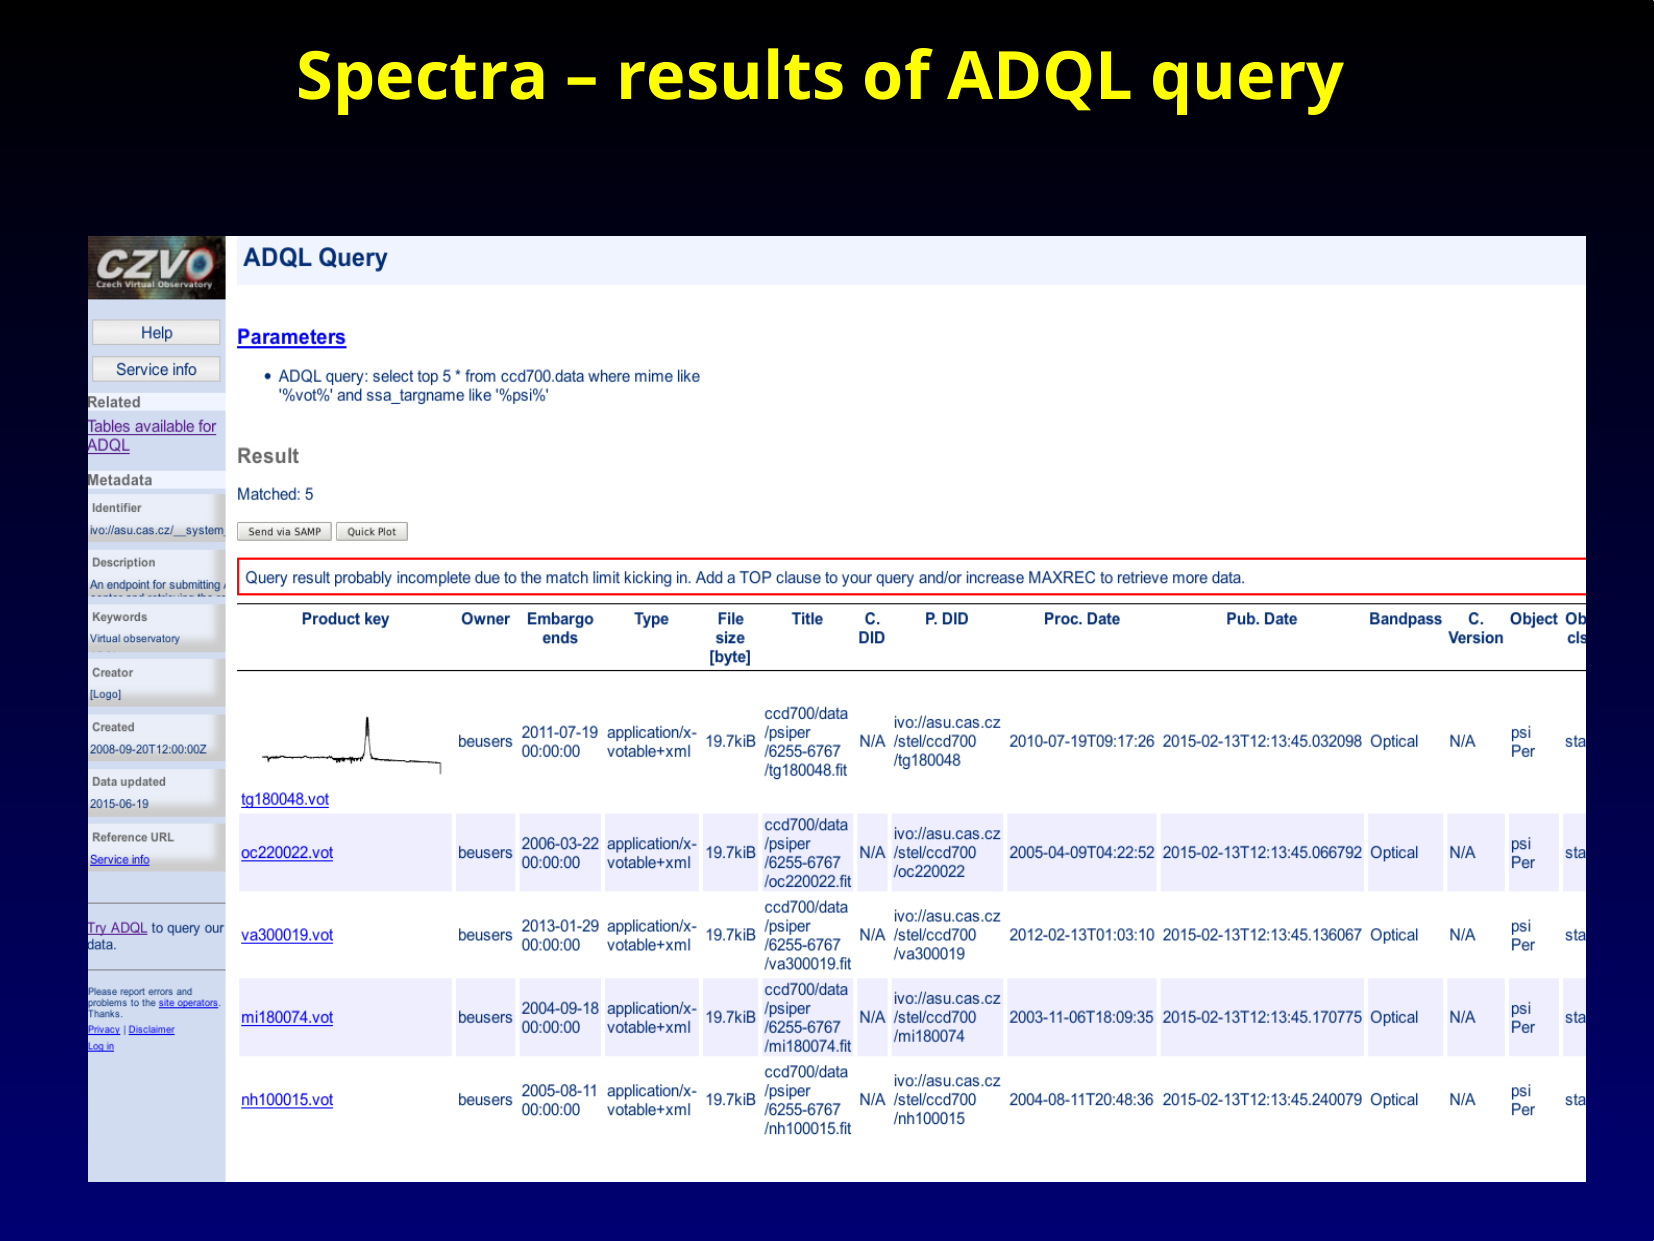

# Spectra – results of ADQL query